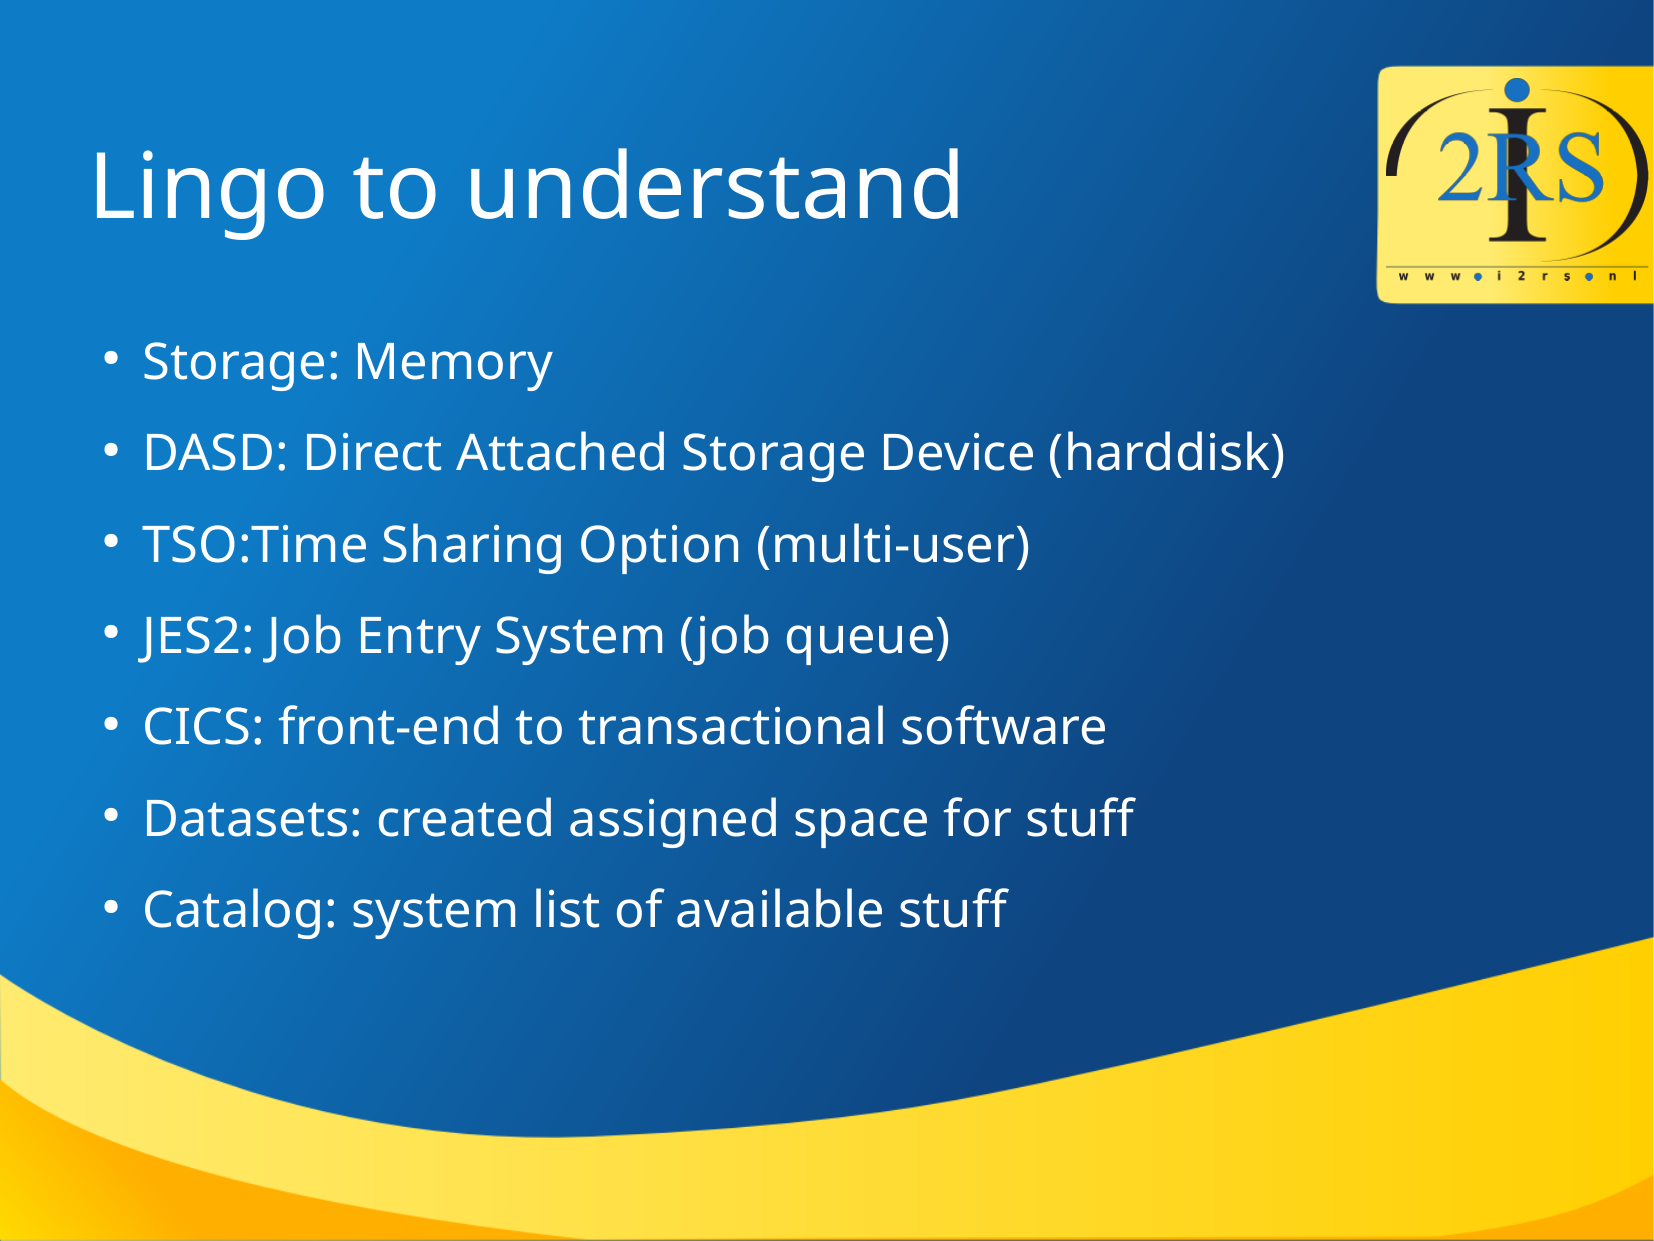

# Lingo to understand
Storage: Memory
DASD: Direct Attached Storage Device (harddisk)
TSO:Time Sharing Option (multi-user)
JES2: Job Entry System (job queue)
CICS: front-end to transactional software
Datasets: created assigned space for stuff
Catalog: system list of available stuff